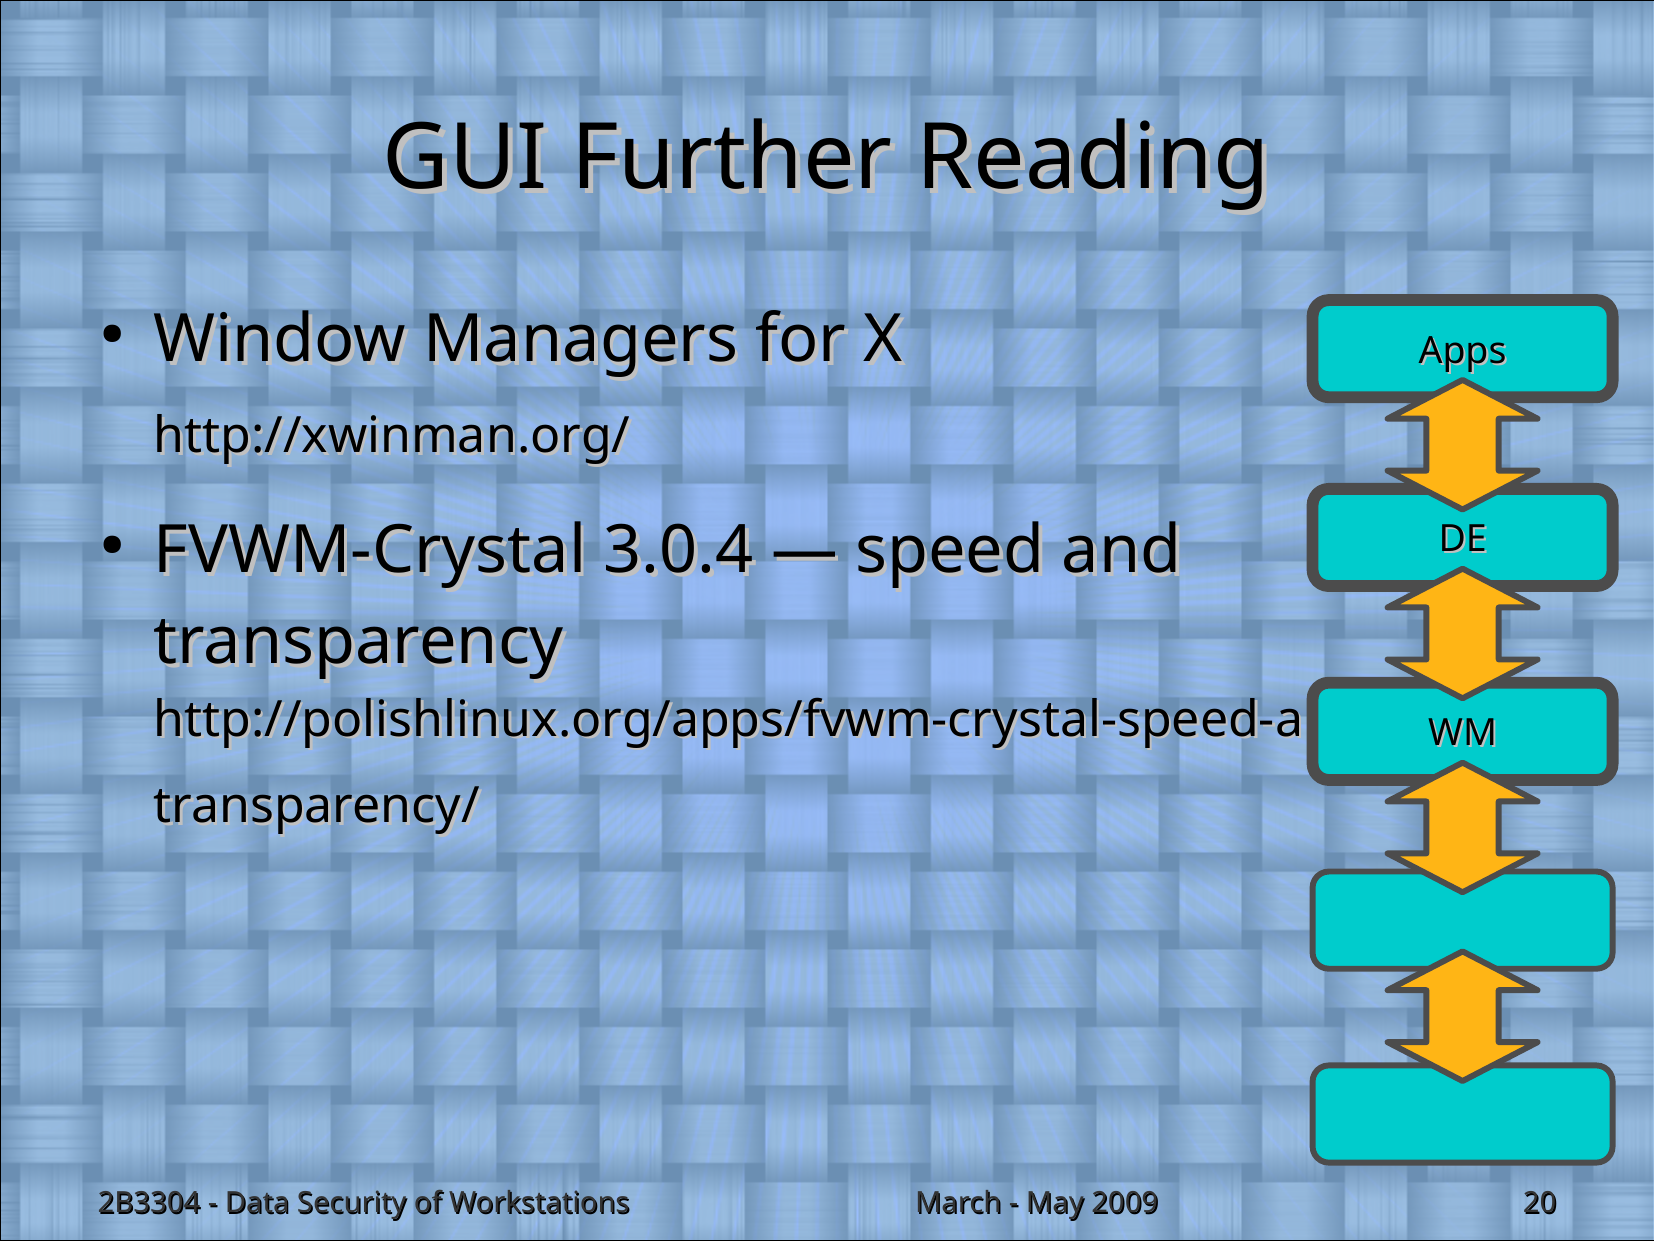

# GUI Further Reading
Window Managers for X
http://xwinman.org/
FVWM-Crystal 3.0.4 — speed and transparency
http://polishlinux.org/apps/fvwm-crystal-speed-and-transparency/
Apps
DE
WM